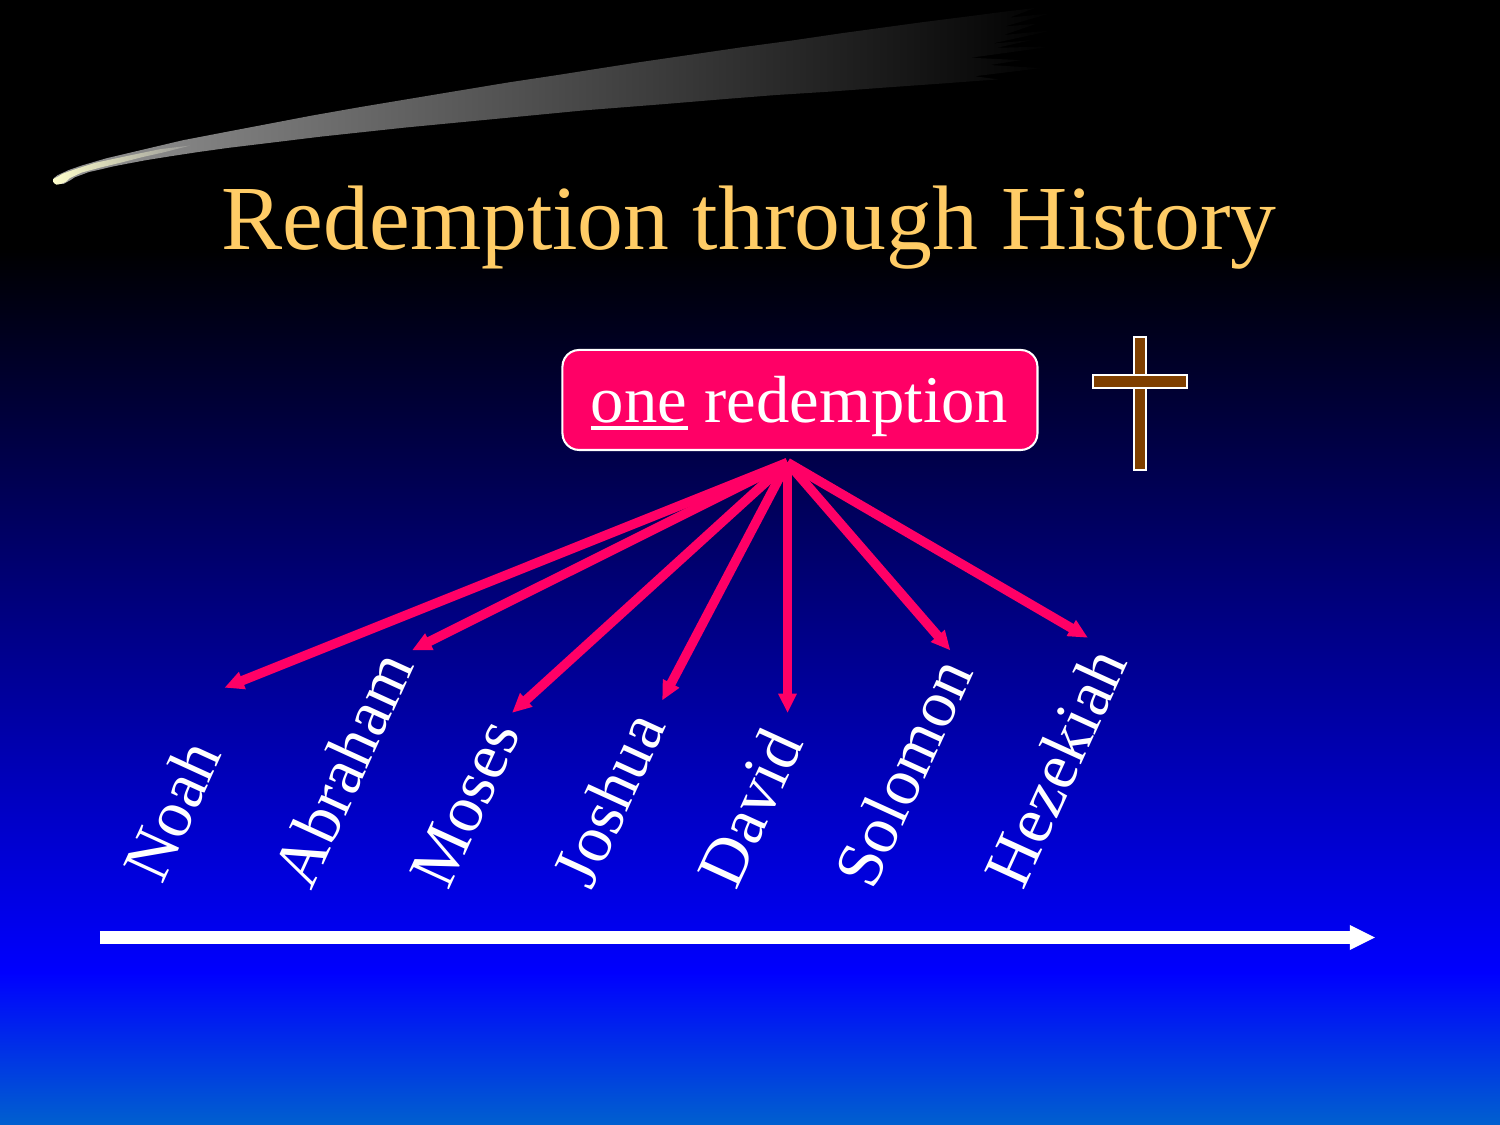

# Redemption through History
one redemption
Noah
Abraham
Moses
Joshua
David
Solomon
Hezekiah